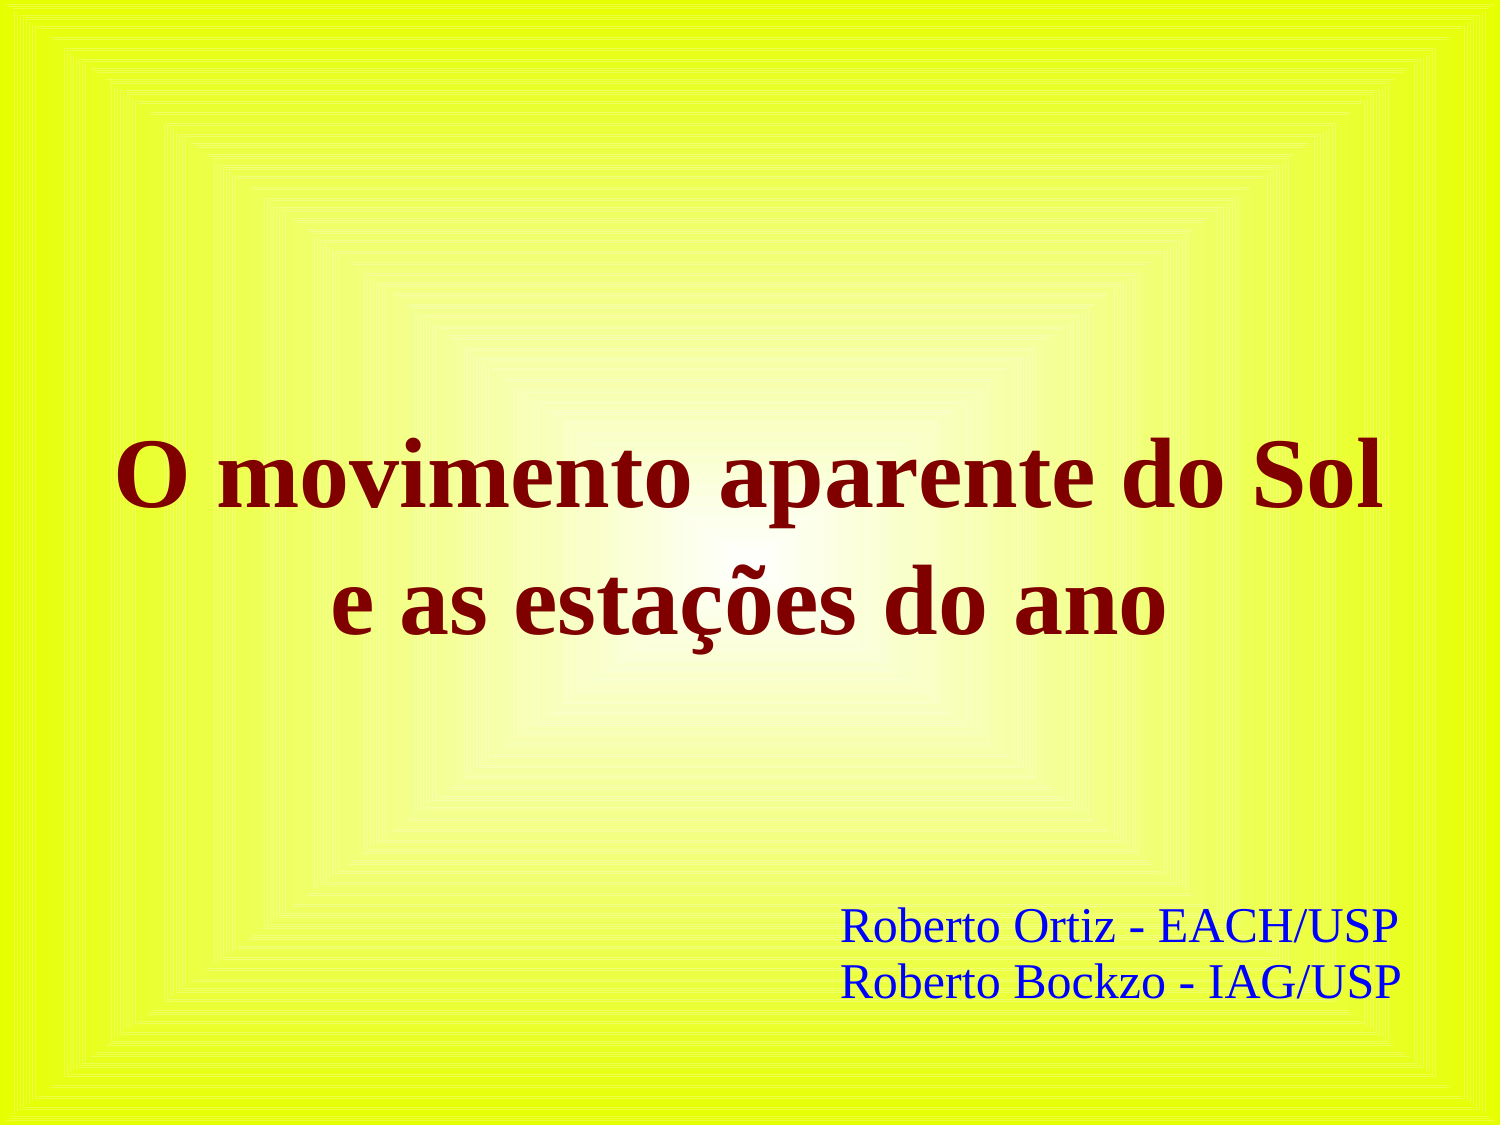

O movimento aparente do Sol
e as estações do ano
#
Roberto Ortiz - EACH/USP
Roberto Bockzo - IAG/USP